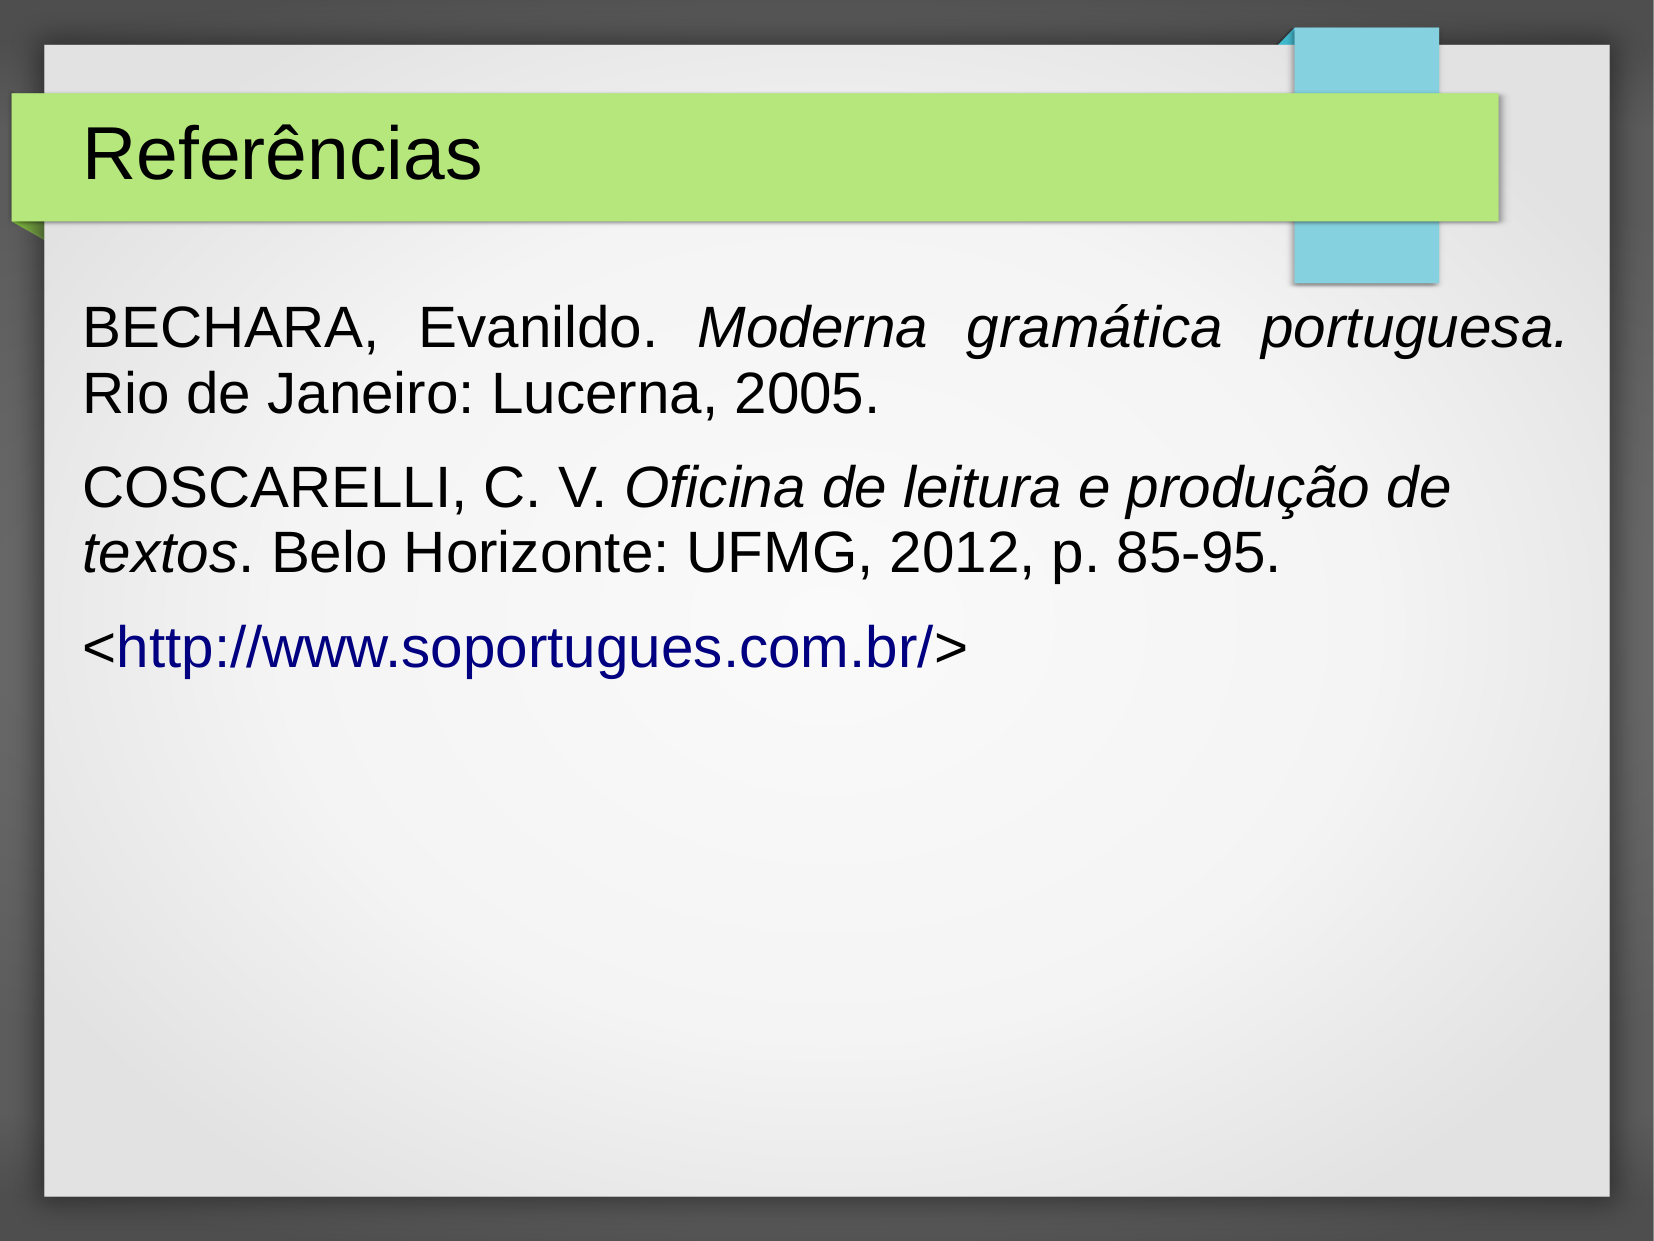

# Referências
BECHARA, Evanildo. Moderna gramática portuguesa. Rio de Janeiro: Lucerna, 2005.
COSCARELLI, C. V. Oficina de leitura e produção de textos. Belo Horizonte: UFMG, 2012, p. 85-95.
<http://www.soportugues.com.br/>